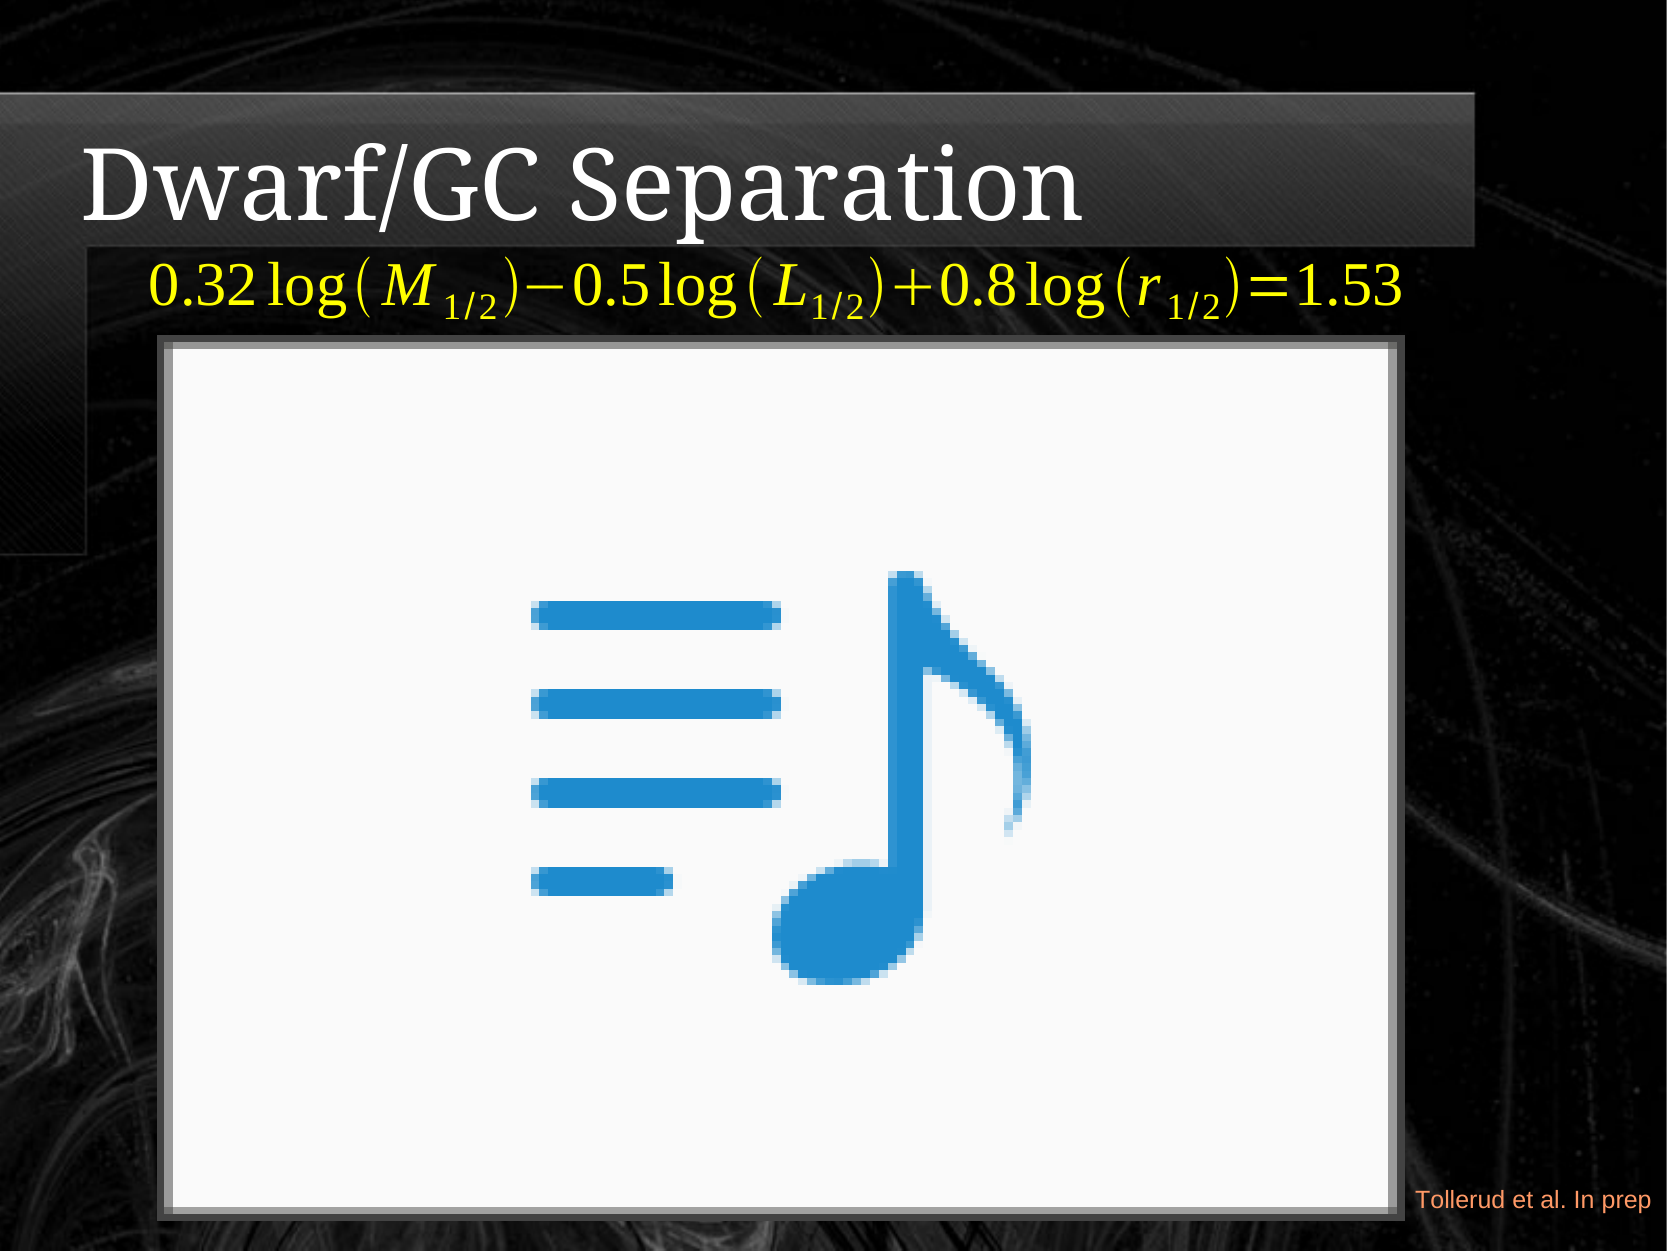

# Dwarf/GC Separation
Tollerud et al. In prep